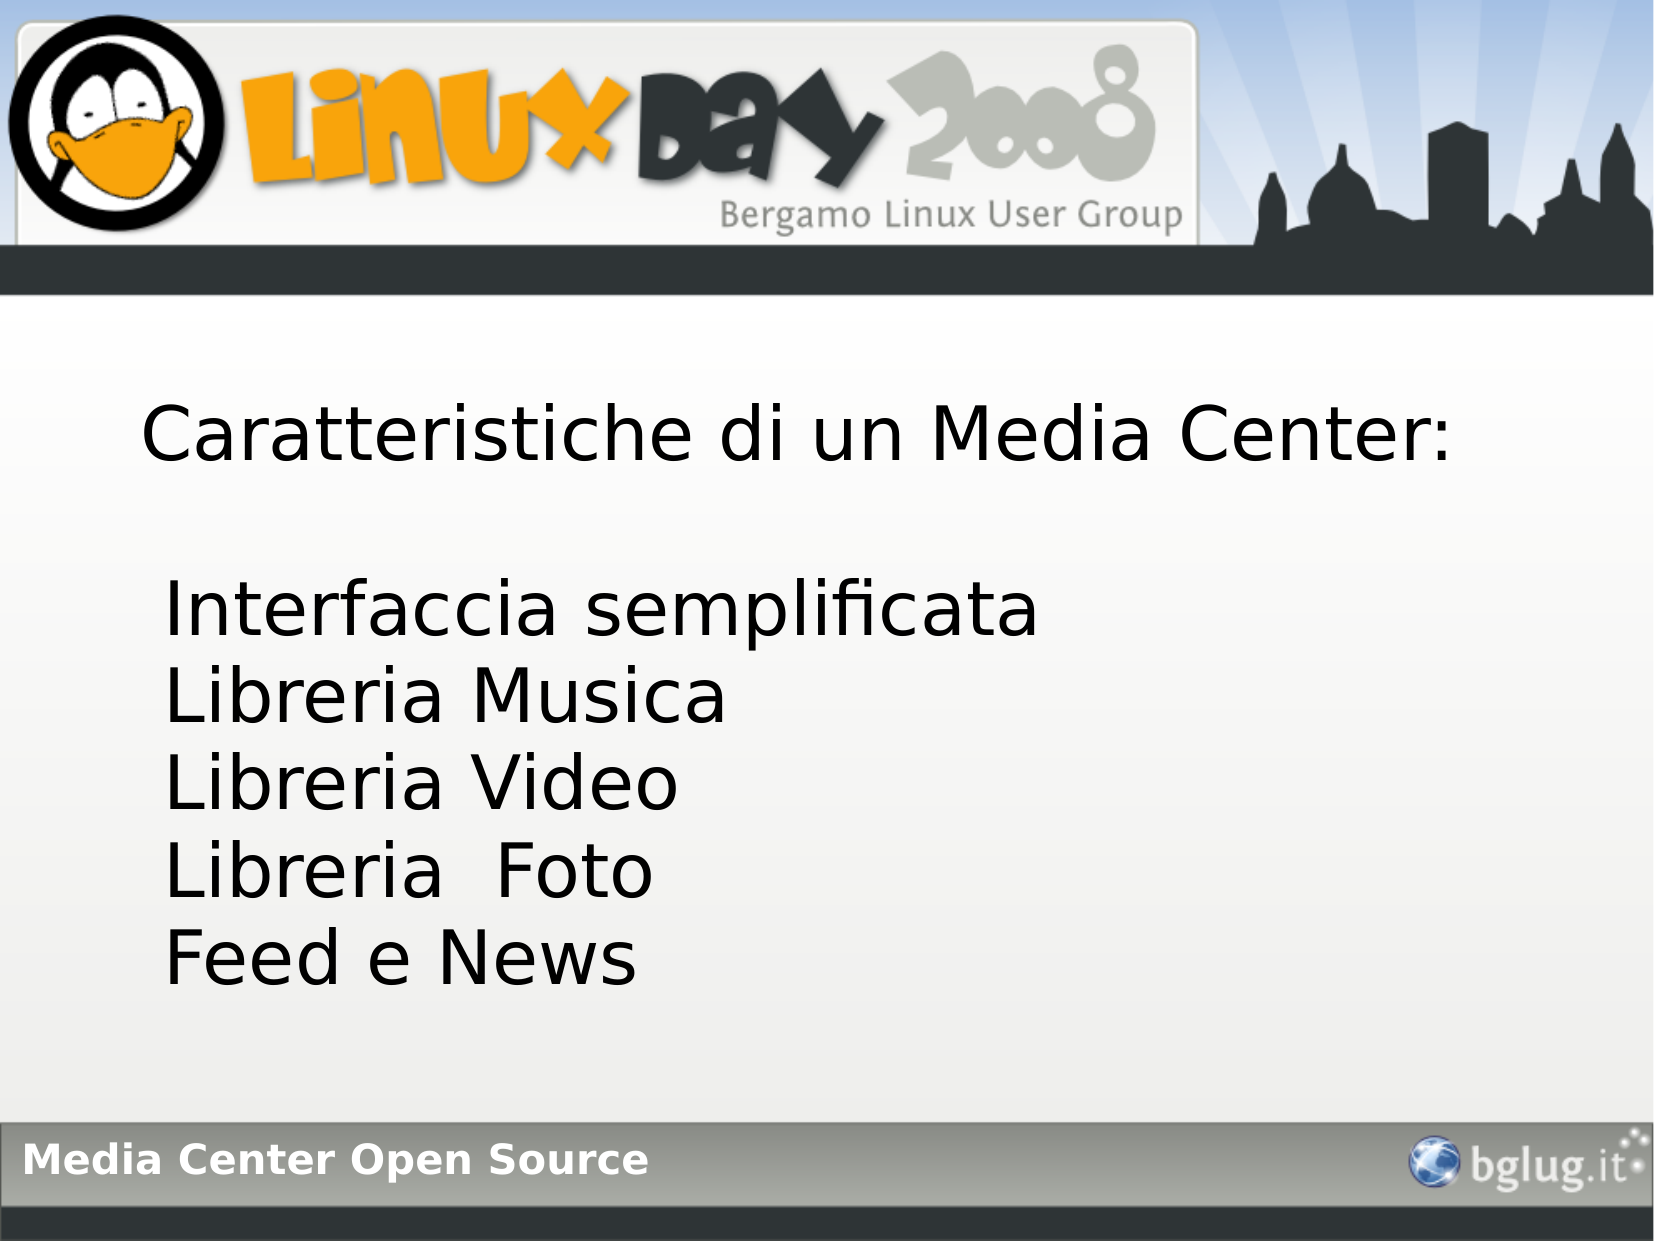

Caratteristiche di un Media Center:
 Interfaccia semplificata
 Libreria Musica
 Libreria Video
 Libreria Foto
 Feed e News
Media Center Open Source